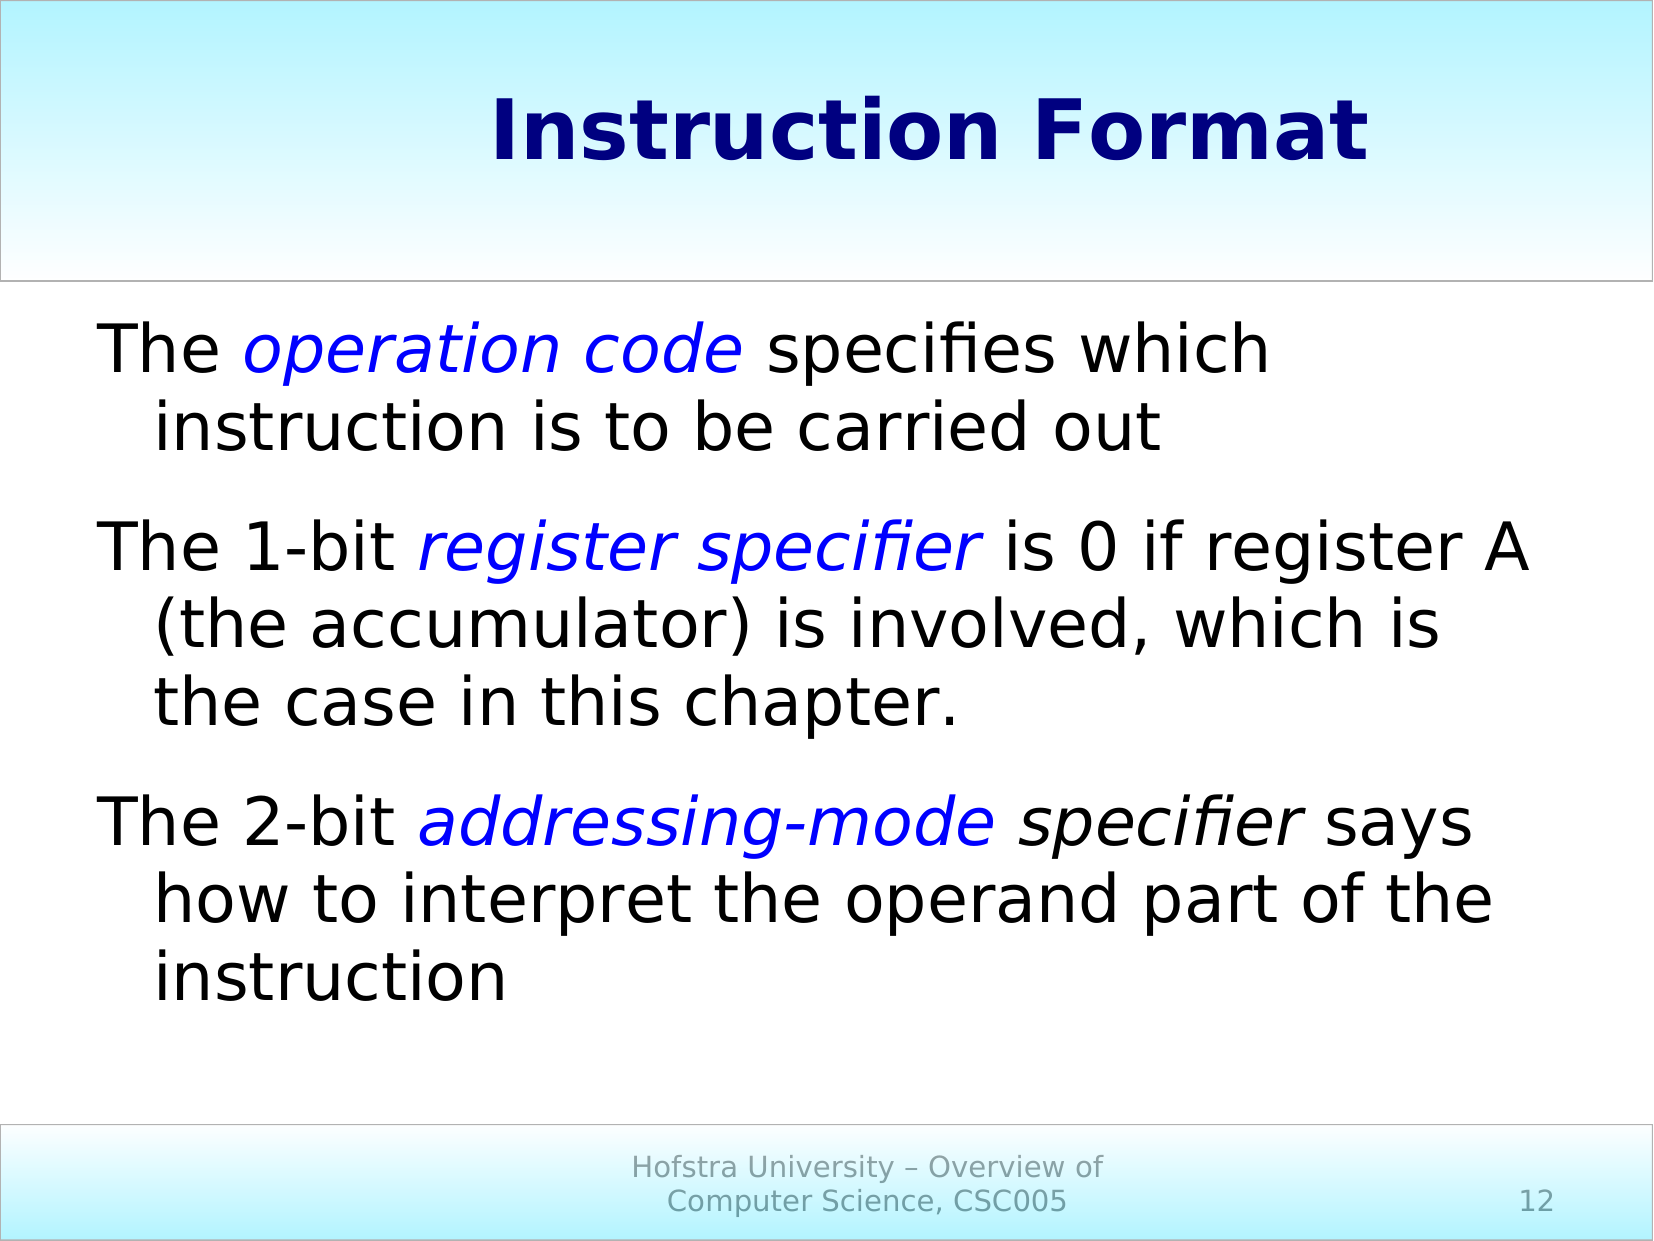

# Instruction Format
The operation code specifies which instruction is to be carried out
The 1-bit register specifier is 0 if register A (the accumulator) is involved, which is the case in this chapter.
The 2-bit addressing-mode specifier says how to interpret the operand part of the instruction
12